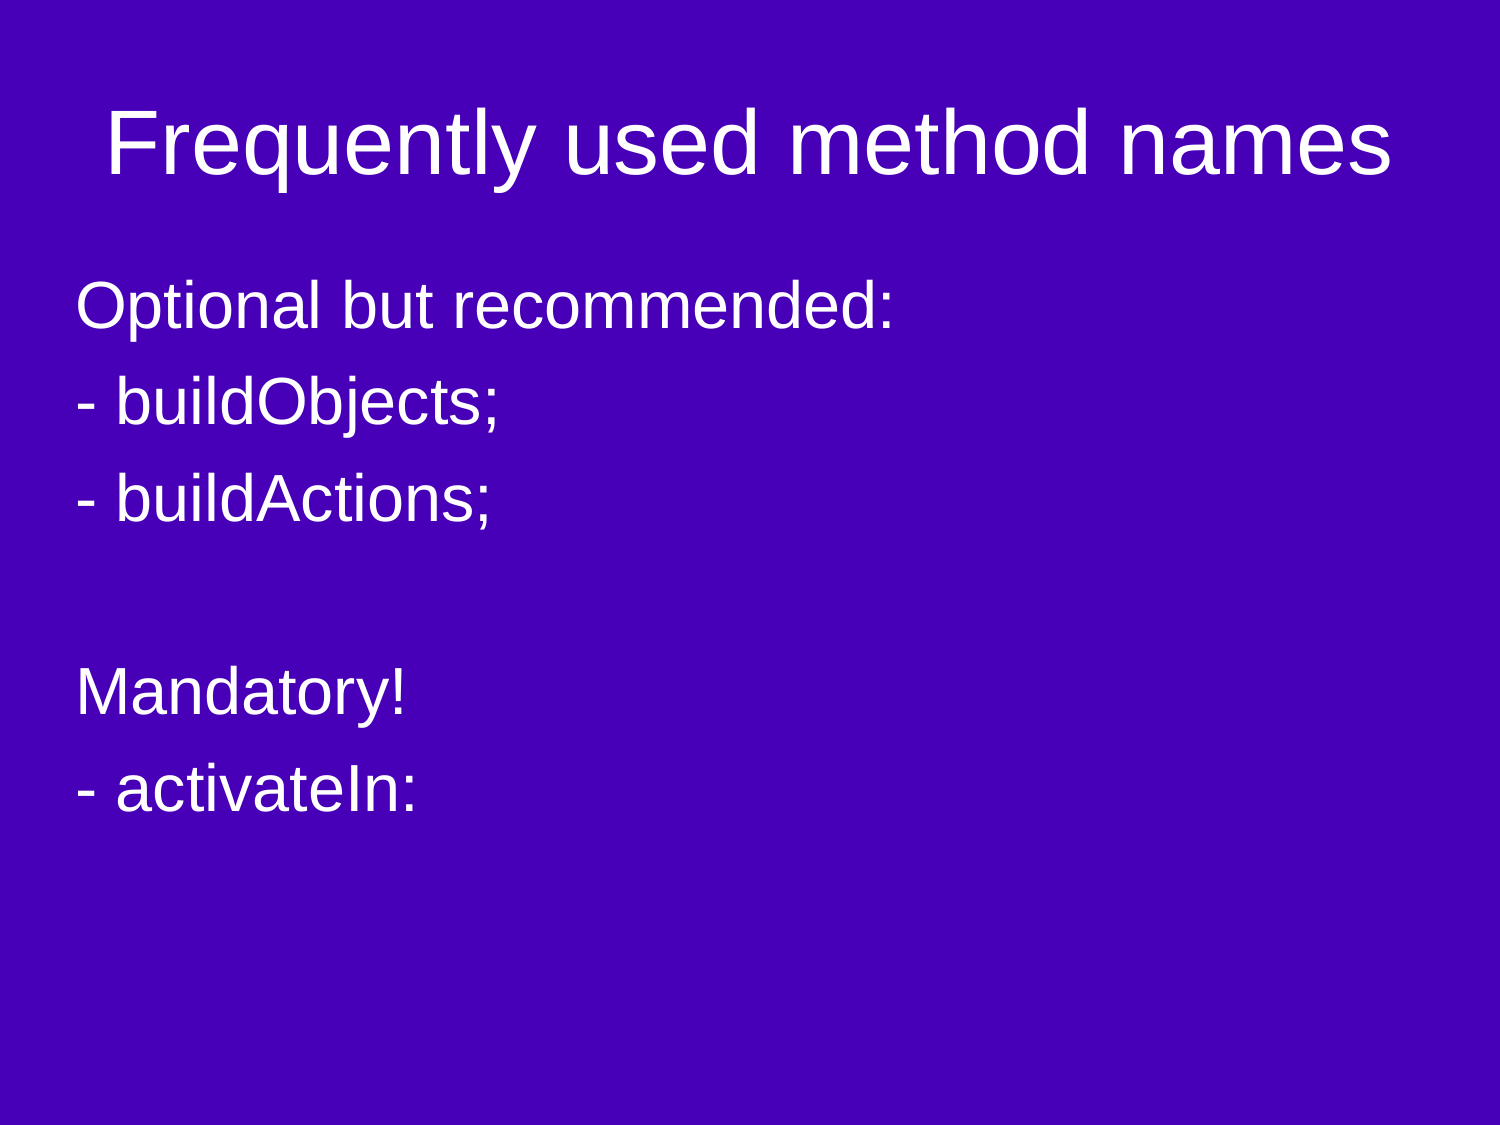

# Frequently used method names
Optional but recommended:
- buildObjects;
- buildActions;
Mandatory!
- activateIn: